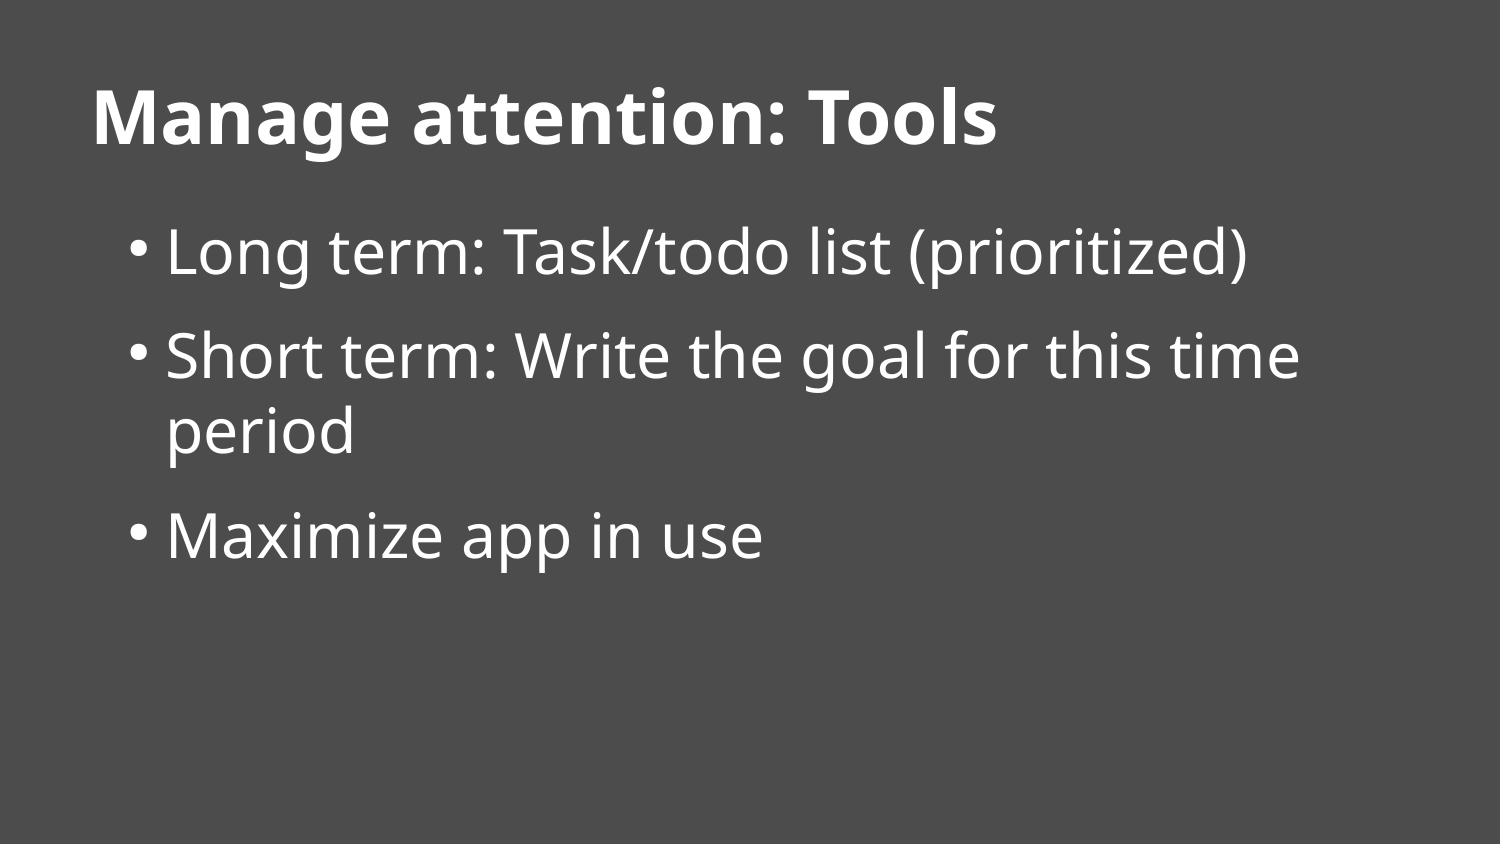

# Manage attention: Tools
Long term: Task/todo list (prioritized)
Short term: Write the goal for this time period
Maximize app in use